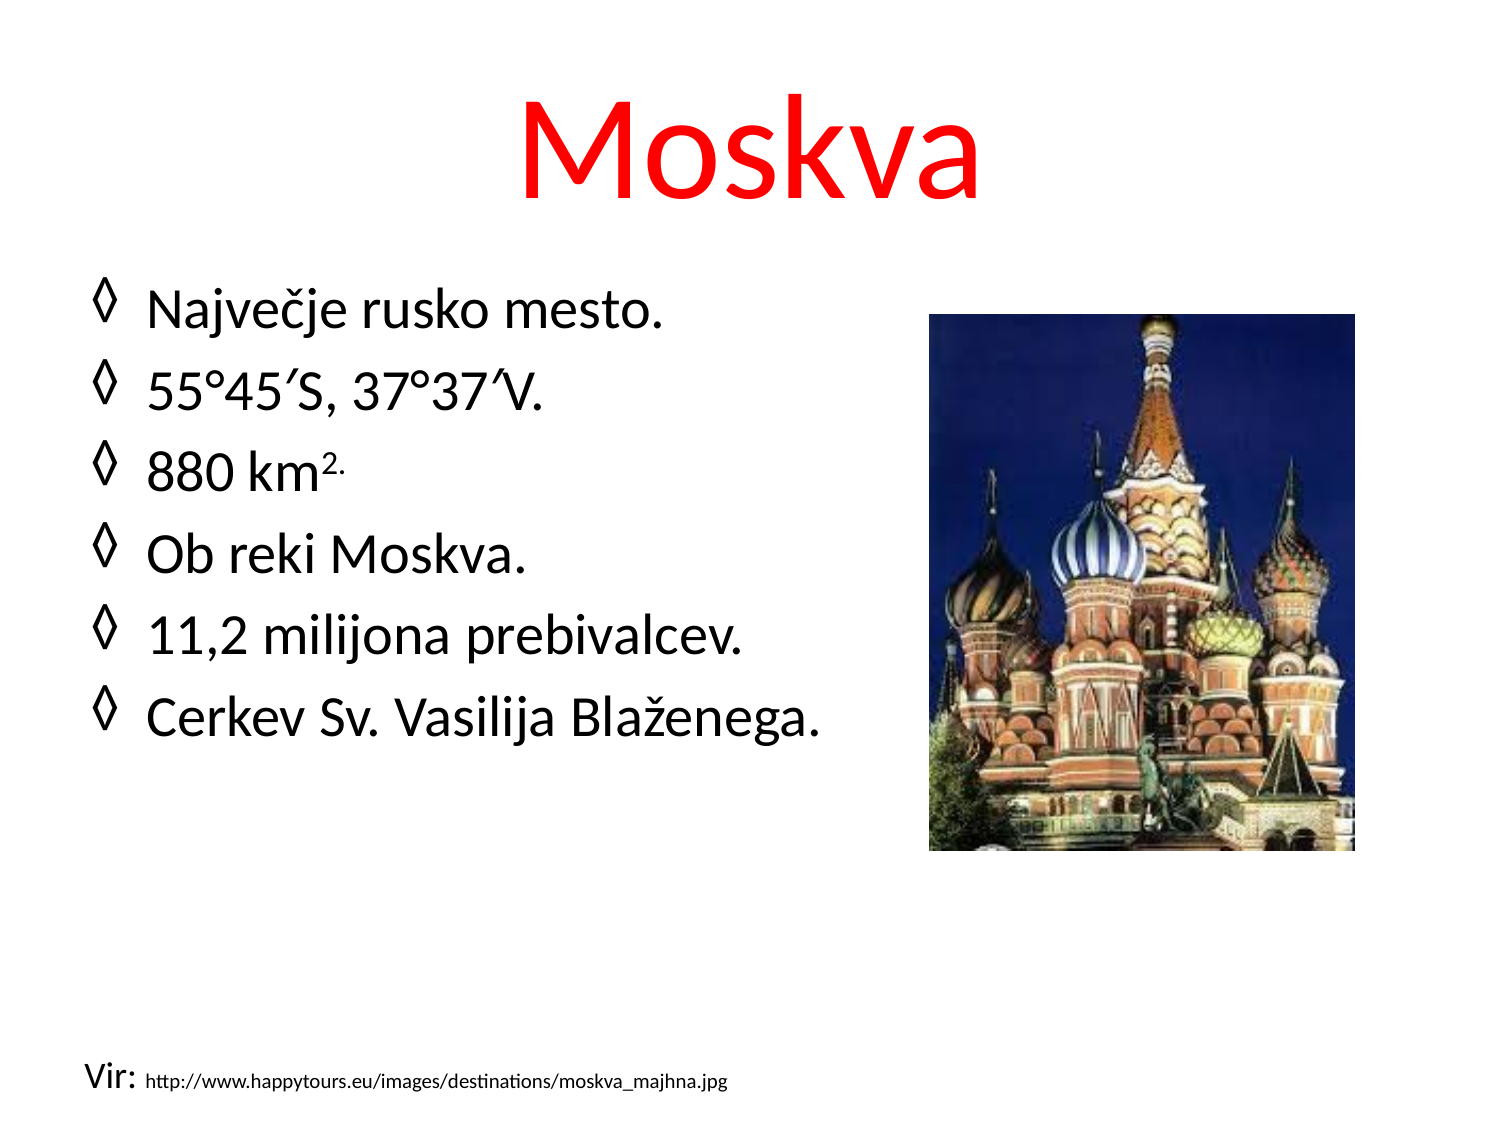

# Moskva
Največje rusko mesto.
55°45′S, 37°37′V.
880 km2.
Ob reki Moskva.
11,2 milijona prebivalcev.
Cerkev Sv. Vasilija Blaženega.
Vir: http://www.happytours.eu/images/destinations/moskva_majhna.jpg